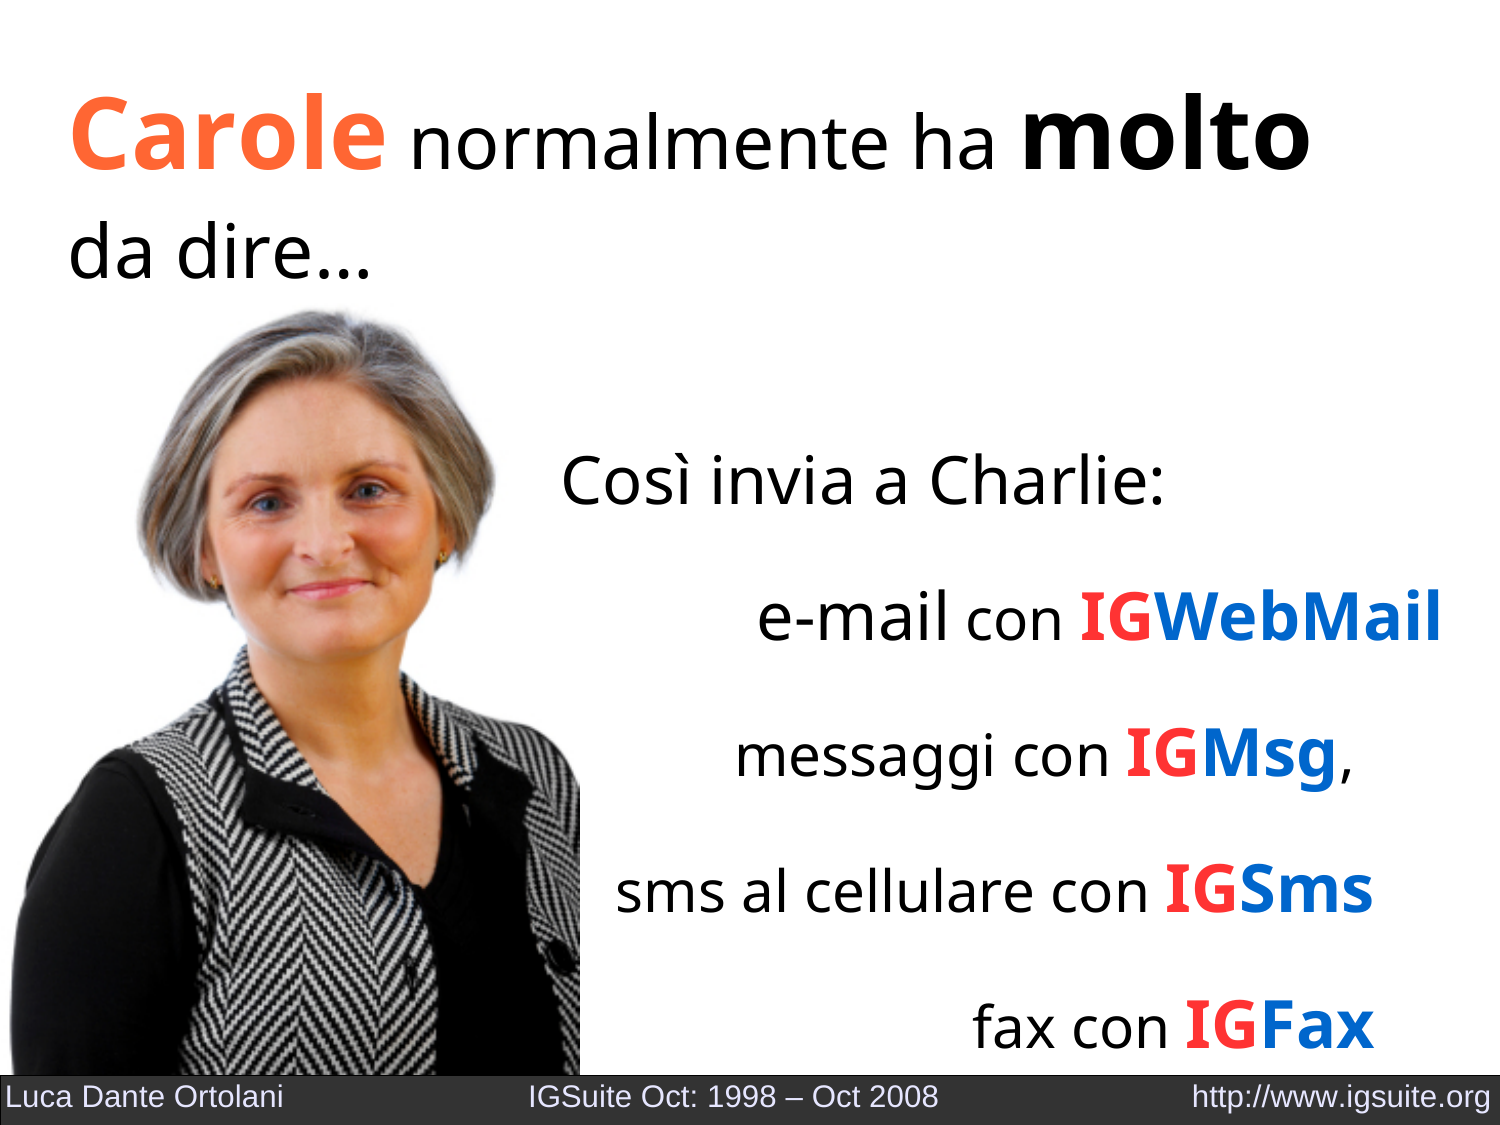

Carole normalmente ha molto
da dire…
Così invia a Charlie:
 e-mail con IGWebMail messaggi con IGMsg,
sms al cellulare con IGSms fax con IGFax
 oppure “chatta” con IGChats
Luca Dante Ortolani IGSuite Oct: 1998 – Oct 2008 http://www.igsuite.org